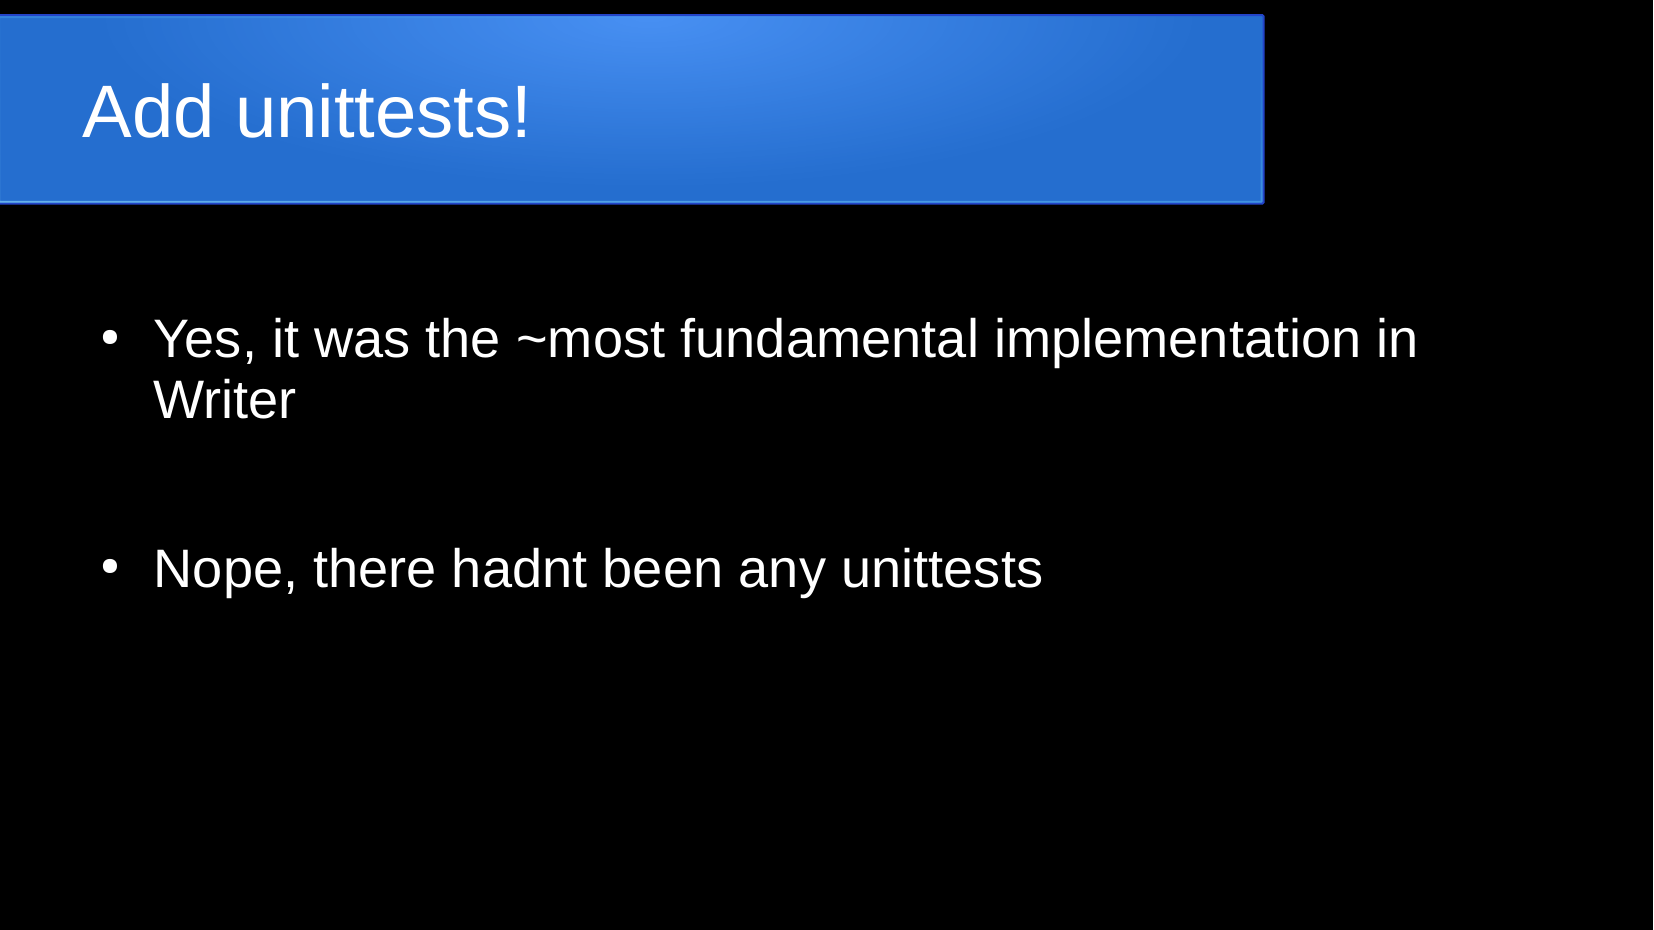

# Add unittests!
Yes, it was the ~most fundamental implementation in Writer
Nope, there hadnt been any unittests